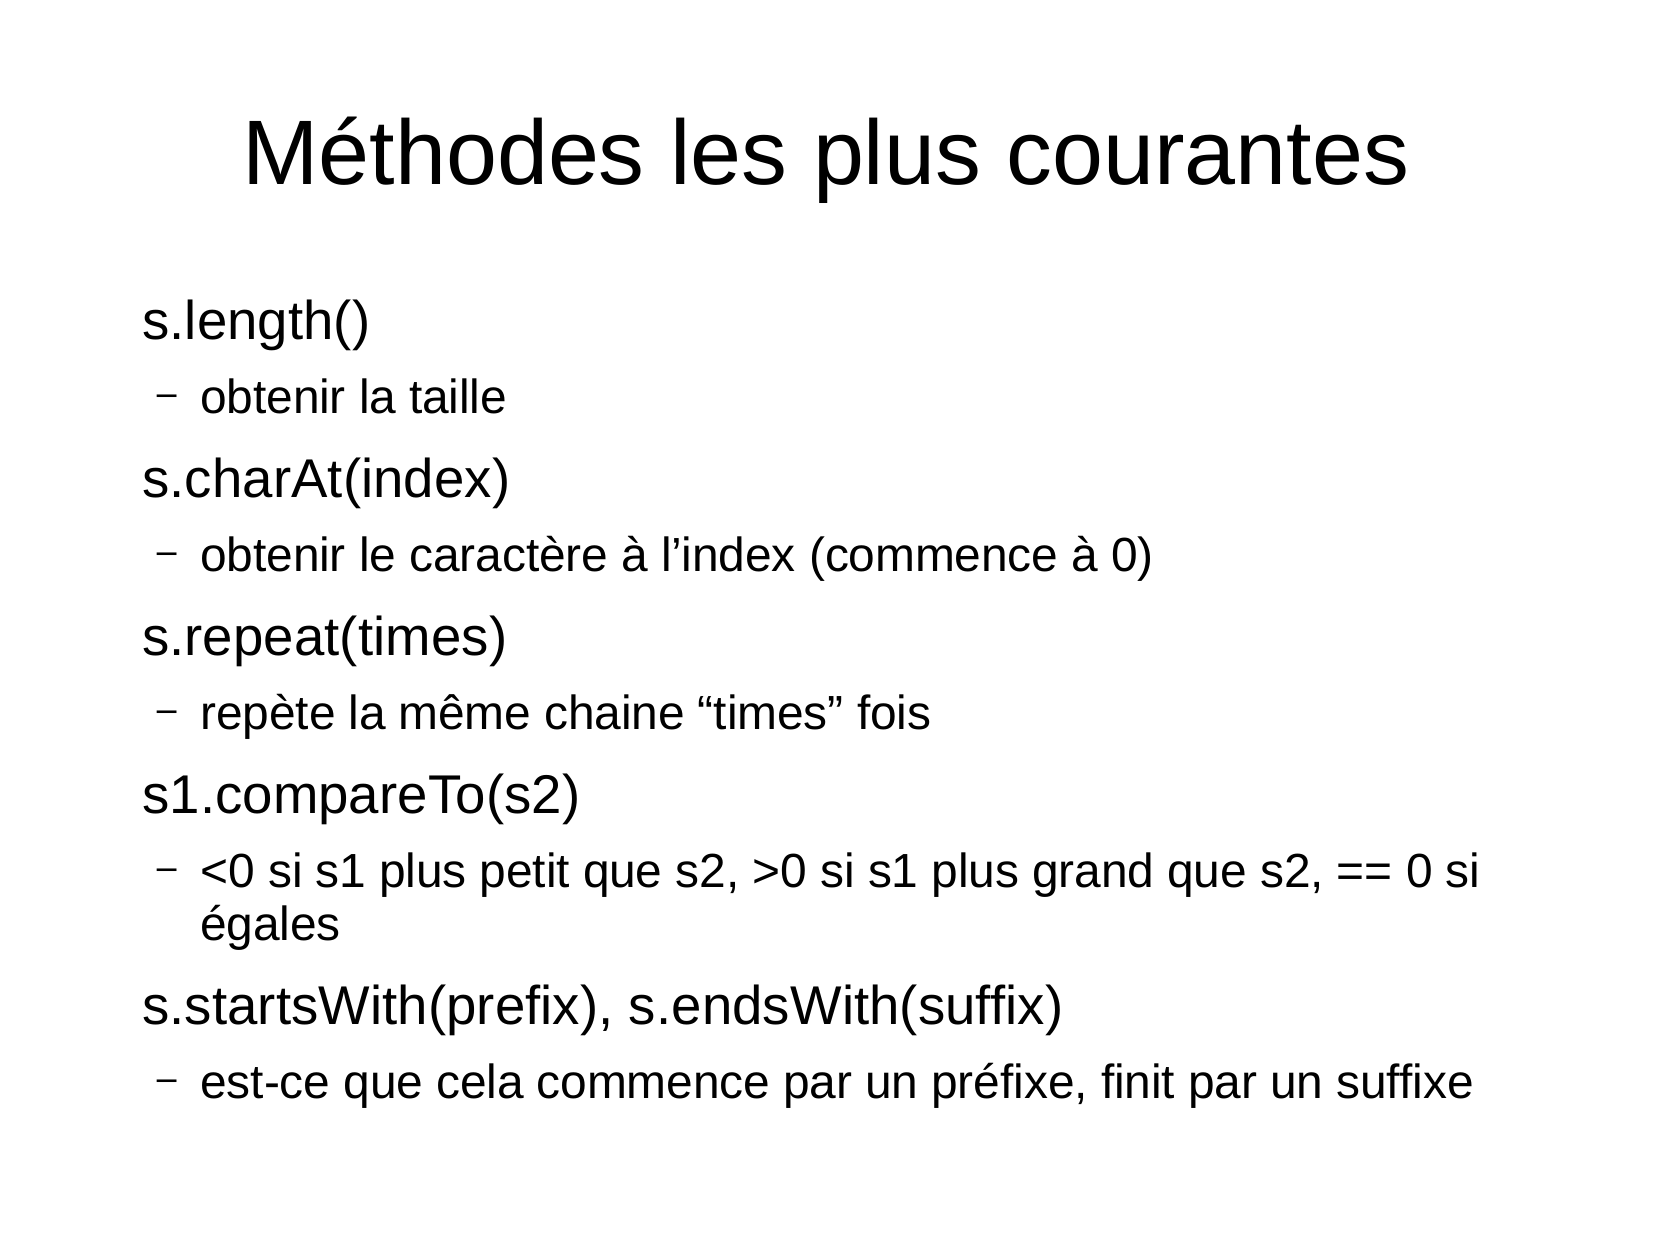

# Méthodes les plus courantes
s.length()
obtenir la taille
s.charAt(index)
obtenir le caractère à l’index (commence à 0)
s.repeat(times)
repète la même chaine “times” fois
s1.compareTo(s2)
<0 si s1 plus petit que s2, >0 si s1 plus grand que s2, == 0 si égales
s.startsWith(prefix), s.endsWith(suffix)
est-ce que cela commence par un préfixe, finit par un suffixe